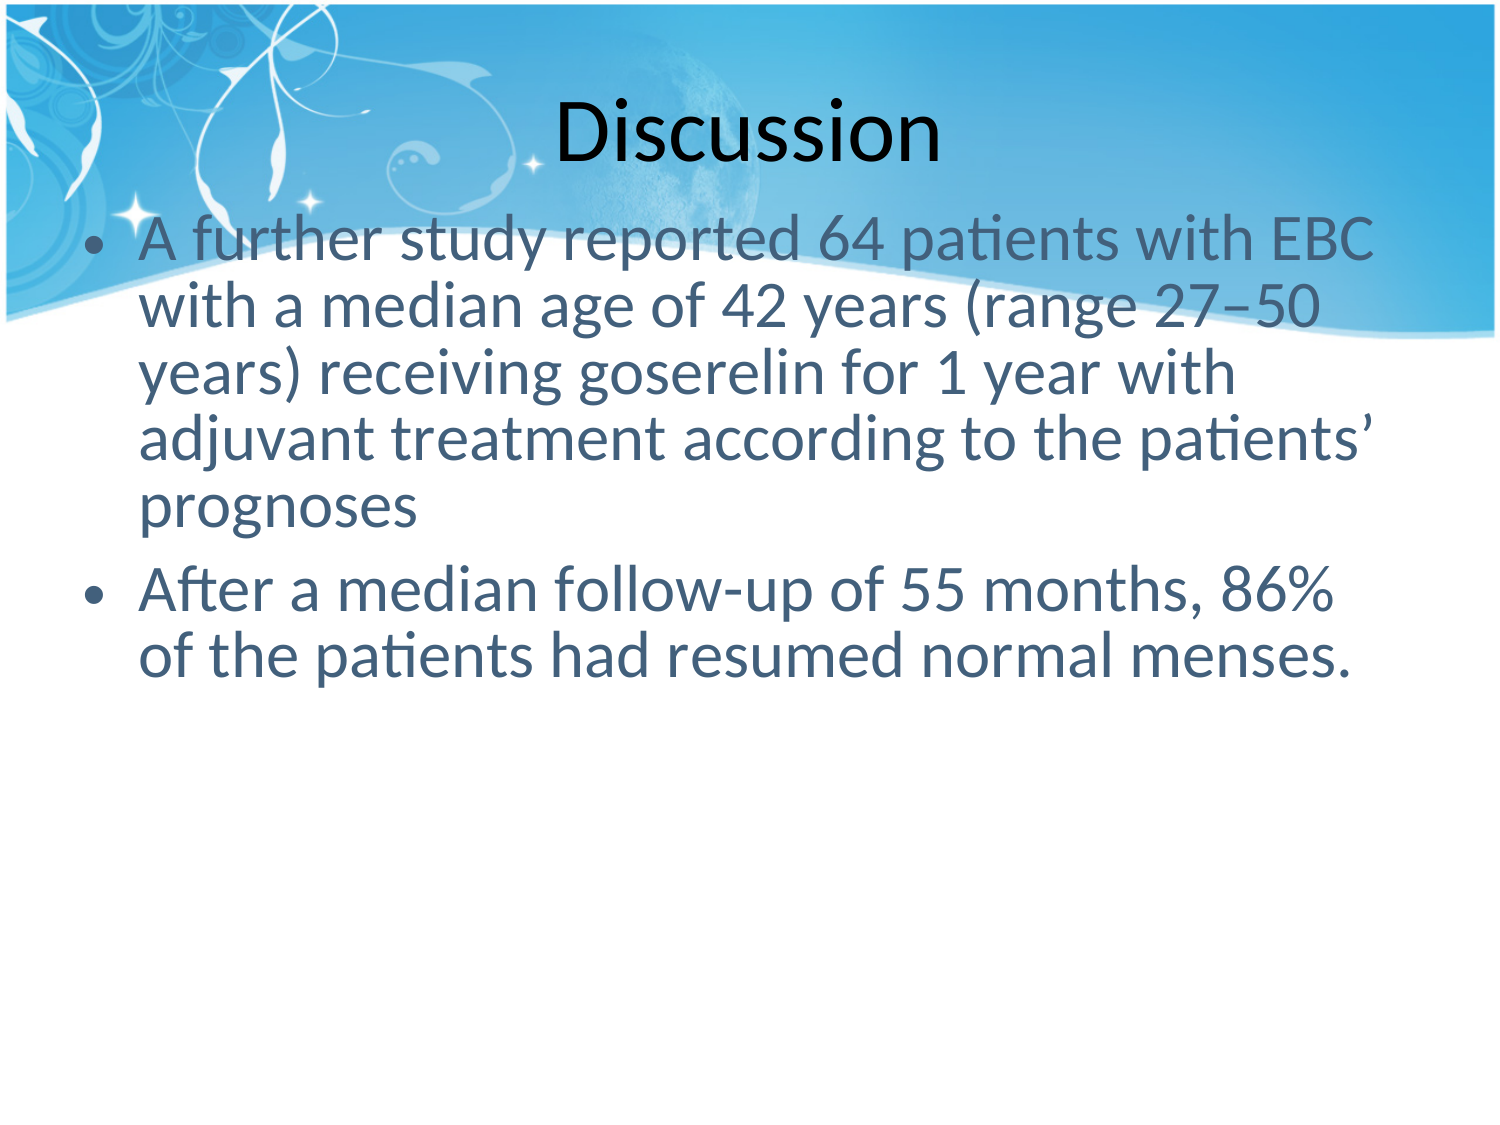

# Discussion
A further study reported 64 patients with EBC with a median age of 42 years (range 27–50 years) receiving goserelin for 1 year with adjuvant treatment according to the patients’ prognoses
After a median follow-up of 55 months, 86% of the patients had resumed normal menses.